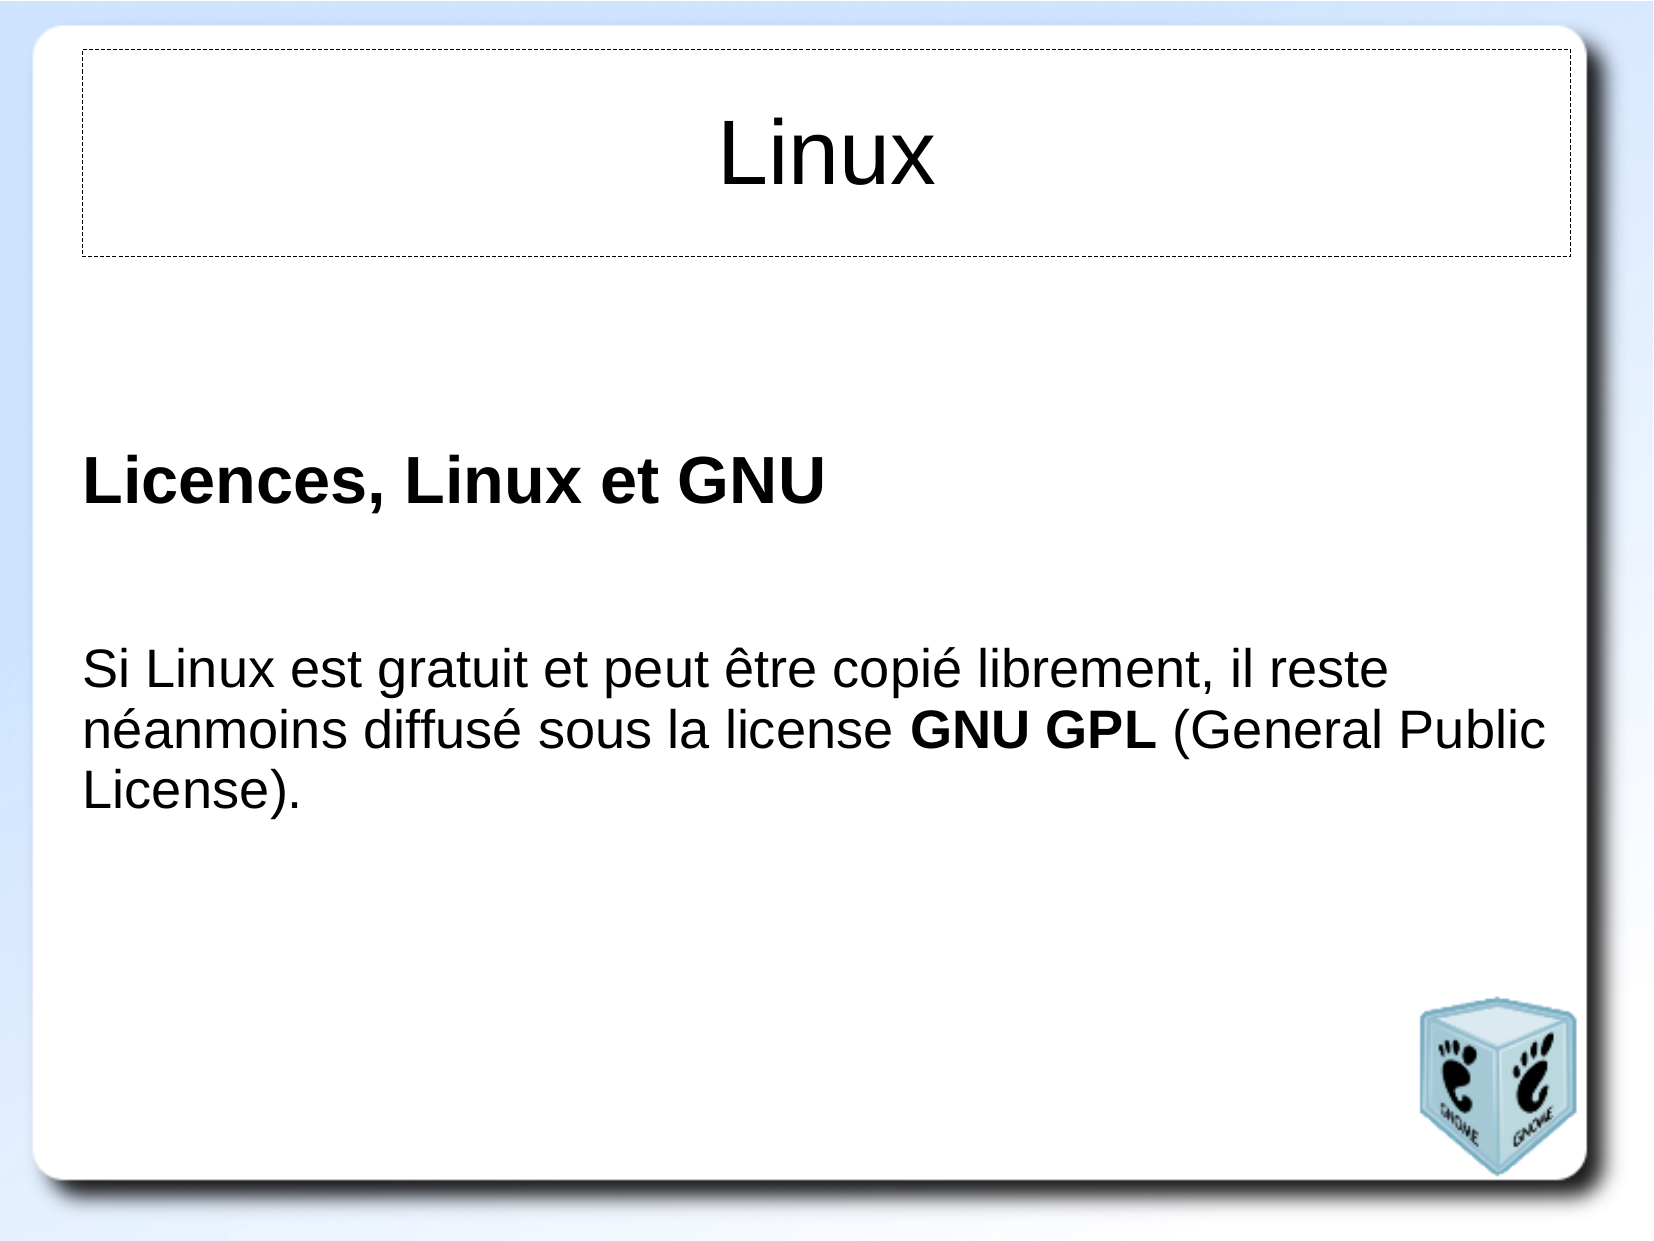

# Linux
Licences, Linux et GNU
Si Linux est gratuit et peut être copié librement, il reste néanmoins diffusé sous la license GNU GPL (General Public License).